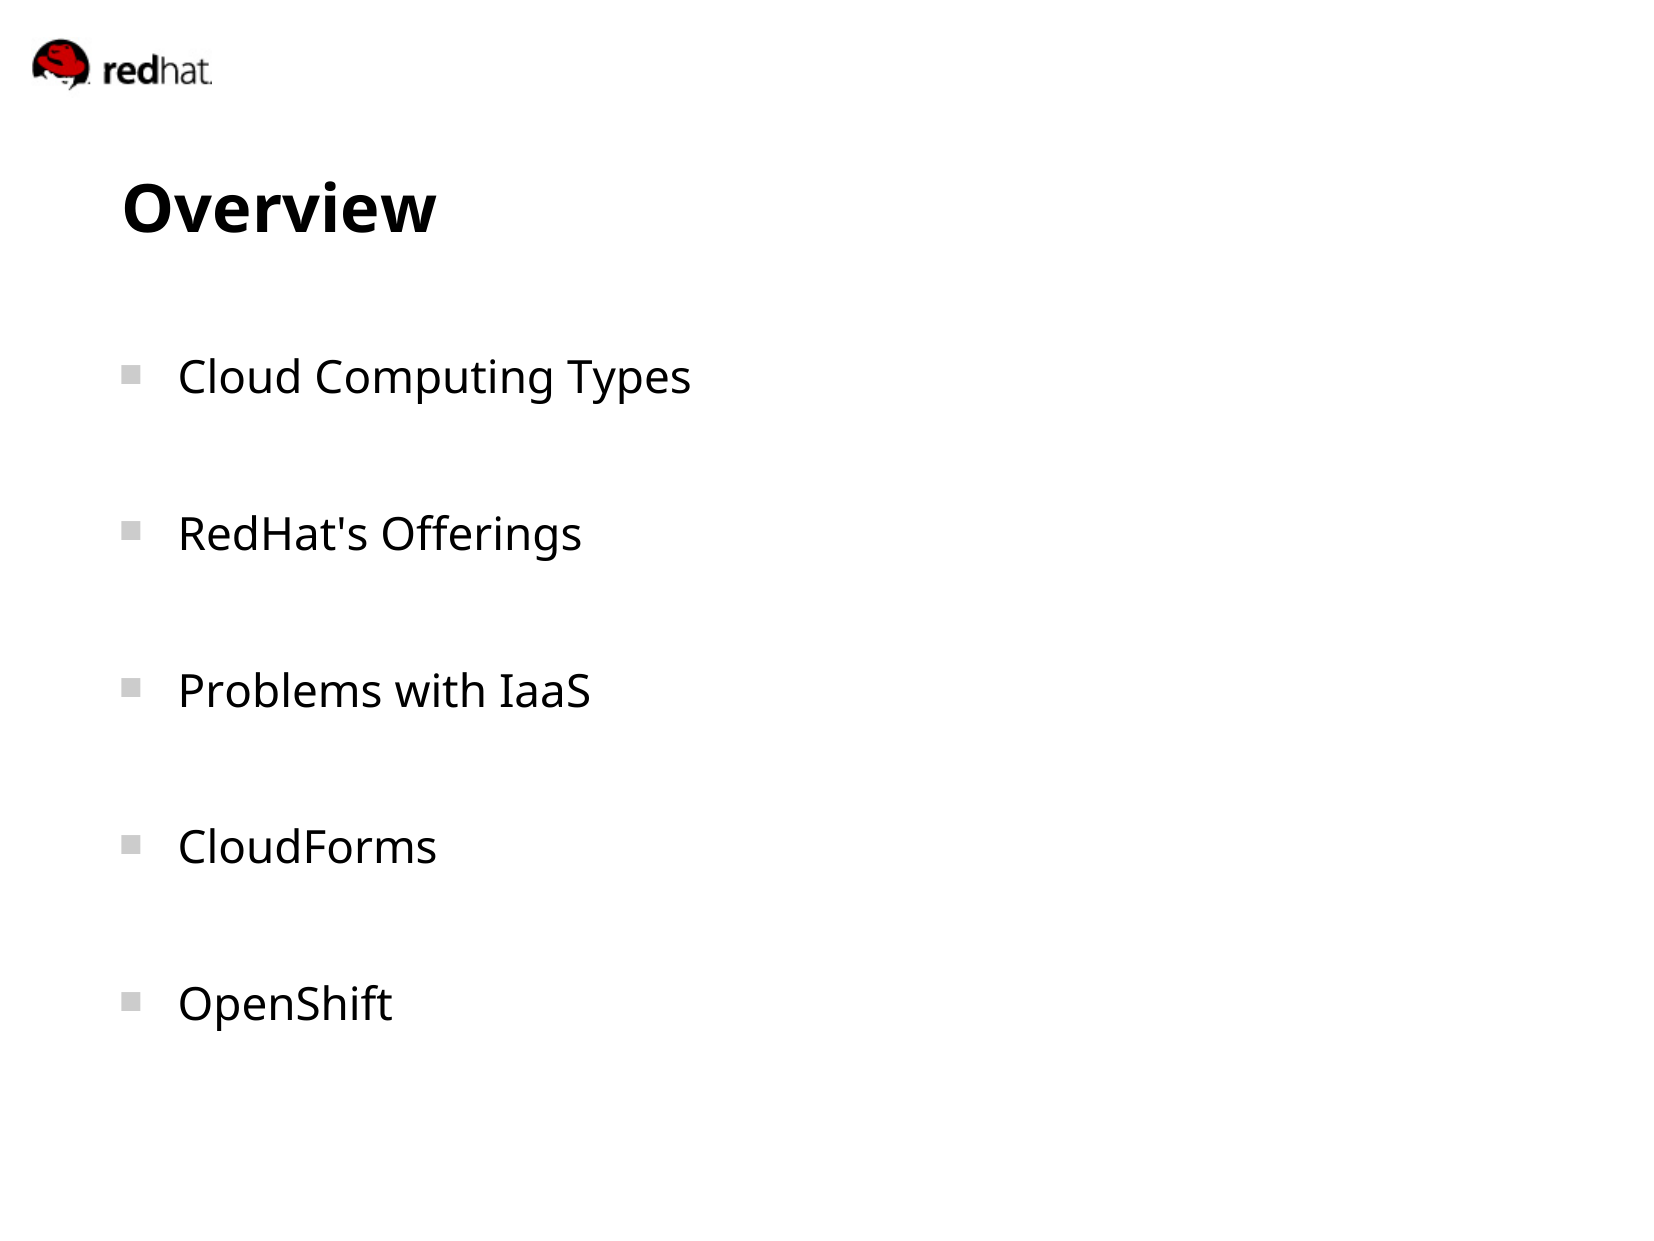

# Overview
Cloud Computing Types
RedHat's Offerings
Problems with IaaS
CloudForms
OpenShift